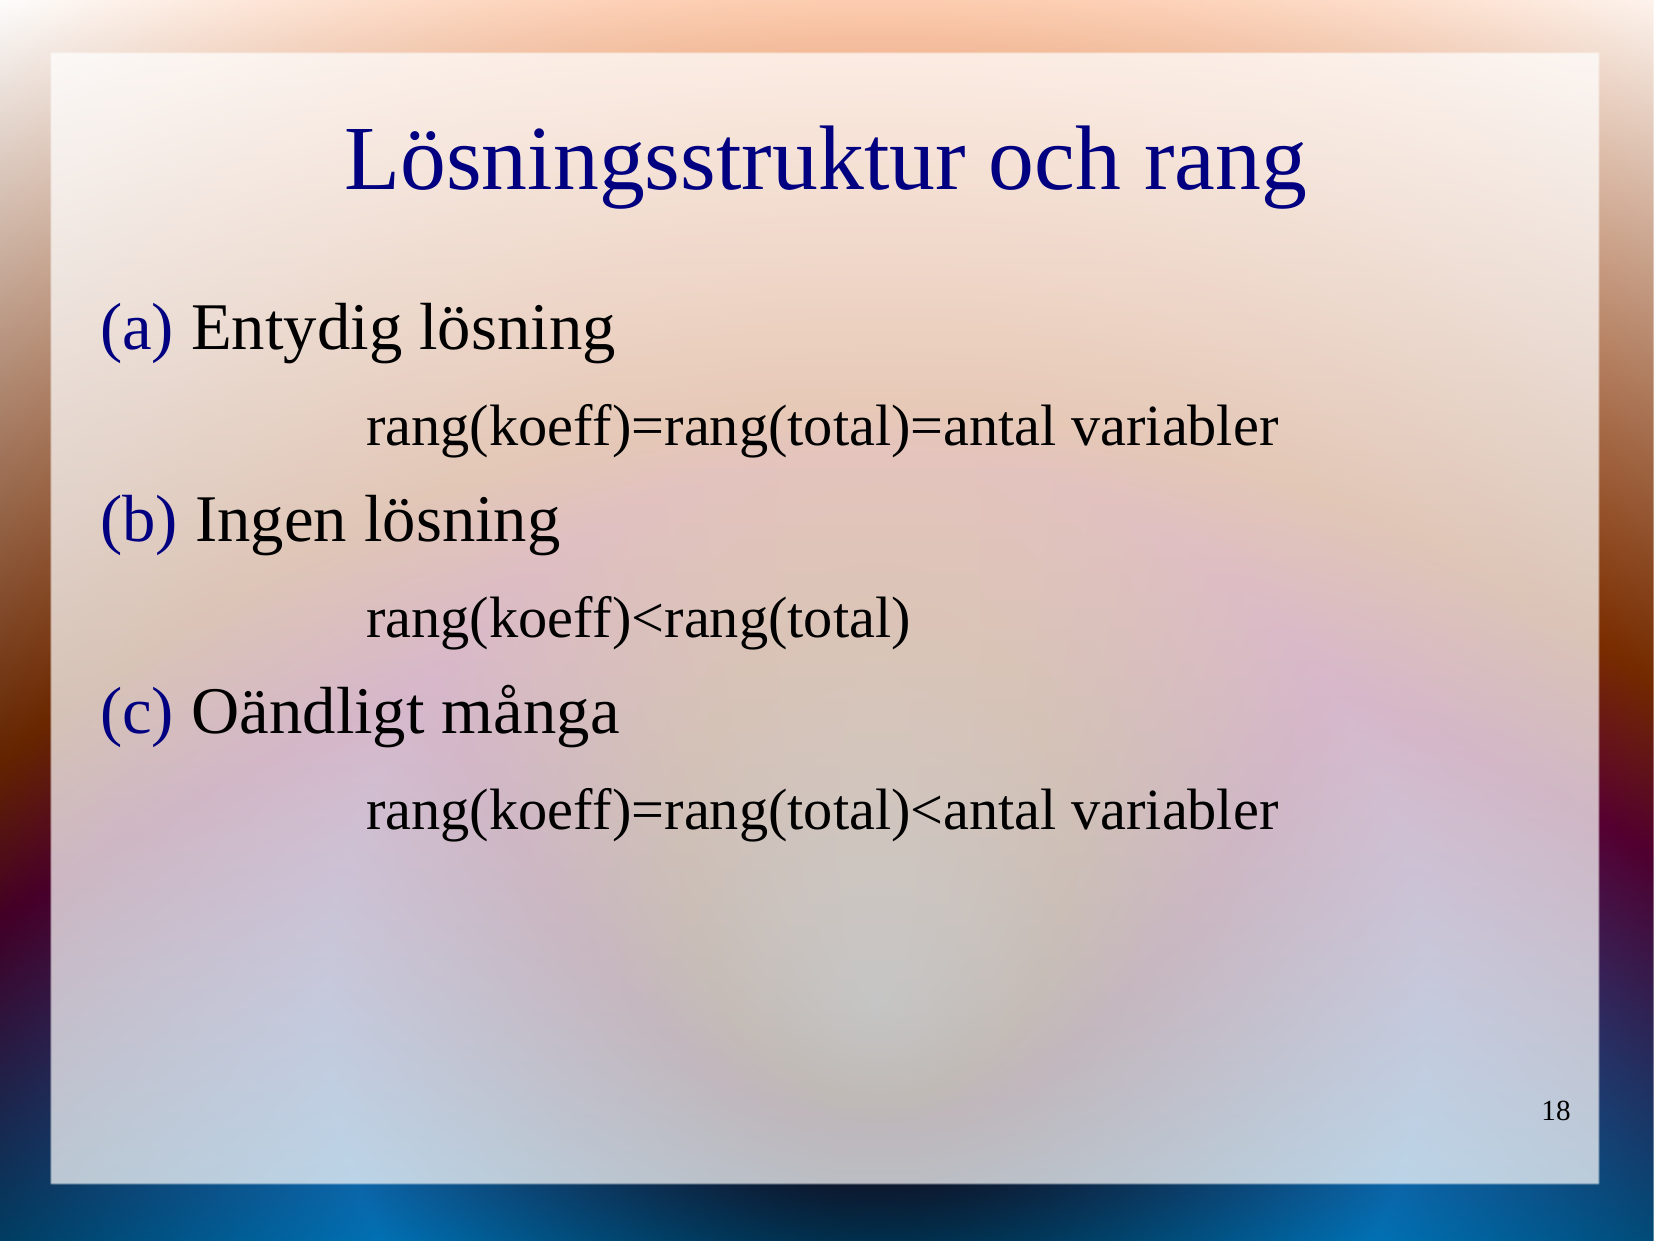

# Lösningsstruktur och rang
 Entydig lösning
rang(koeff)=rang(total)=antal variabler
 Ingen lösning
rang(koeff)<rang(total)
 Oändligt många
rang(koeff)=rang(total)<antal variabler
18